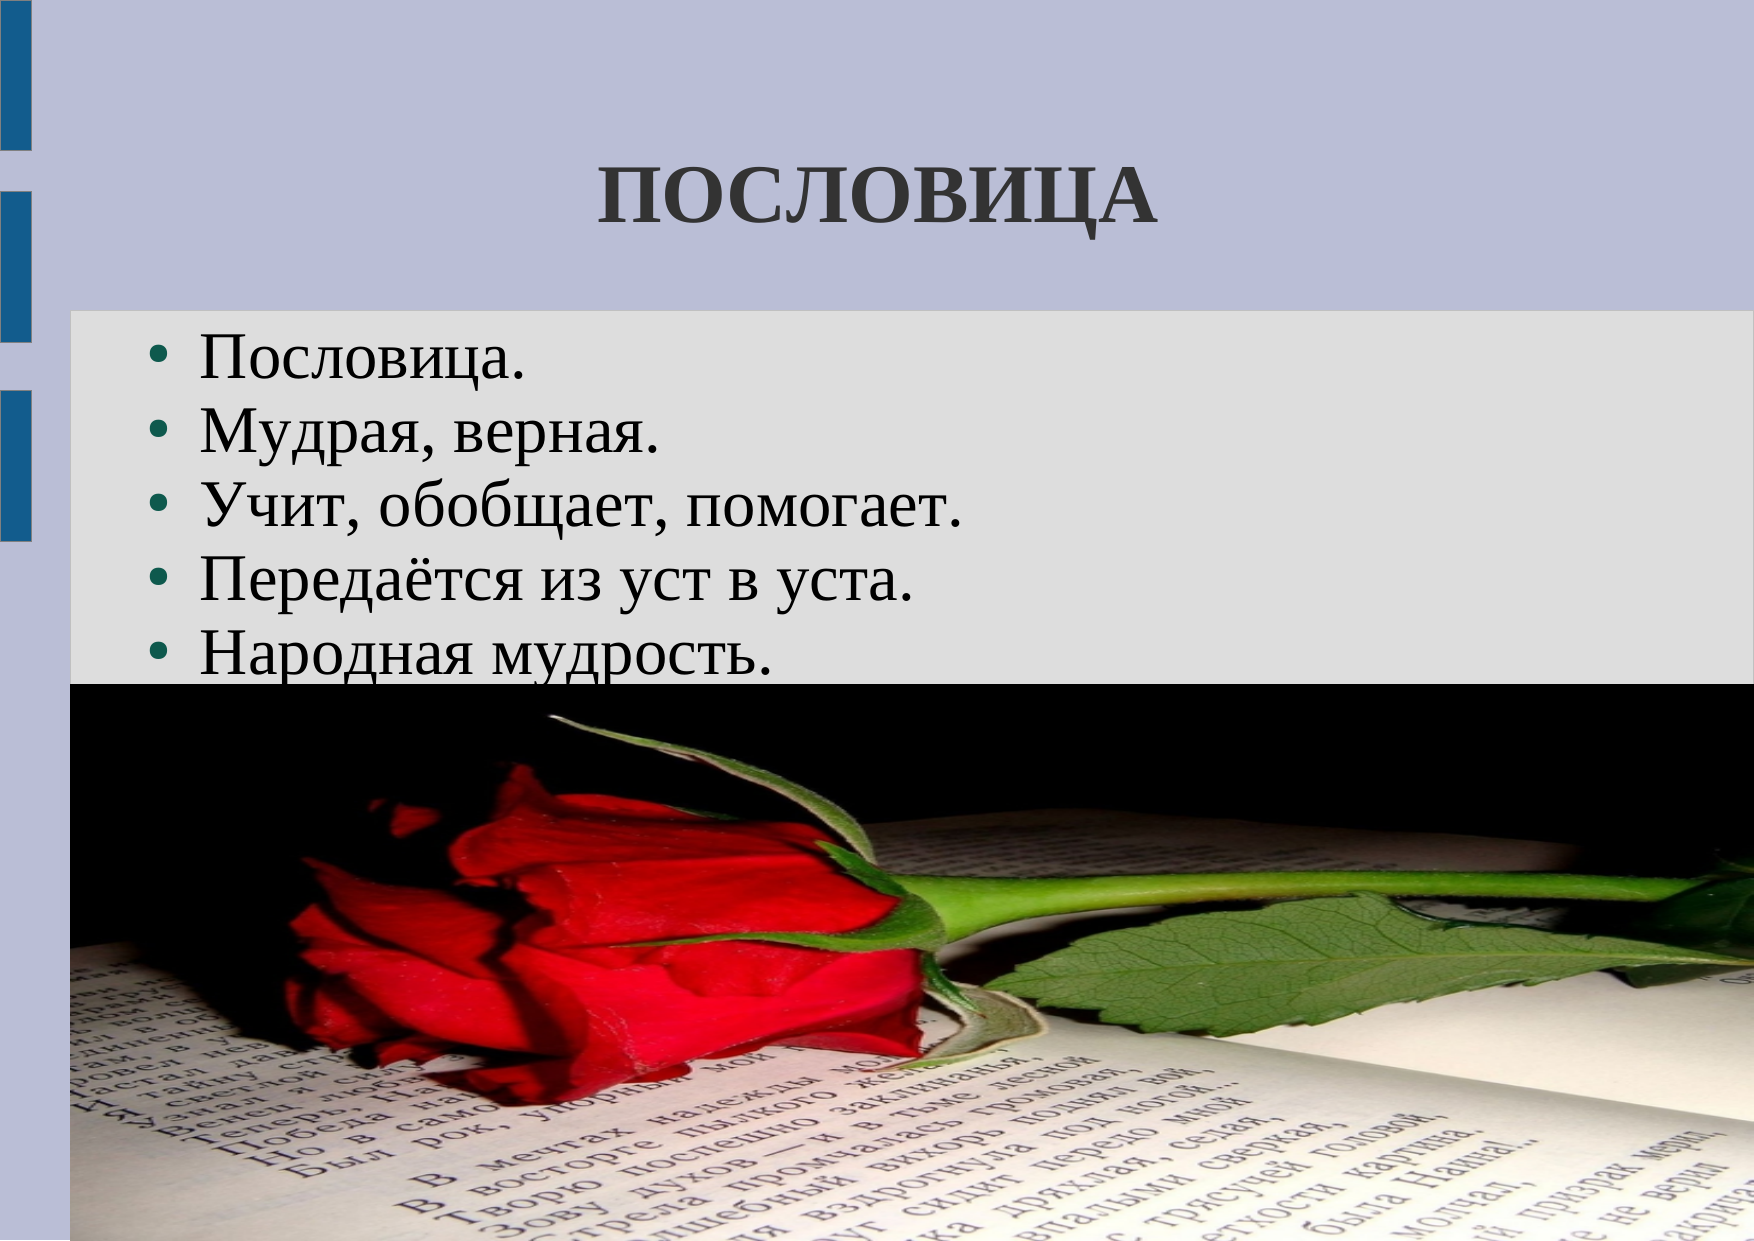

# ПОСЛОВИЦА
Пословица.
Мудрая, верная.
Учит, обобщает, помогает.
Передаётся из уст в уста.
Народная мудрость.